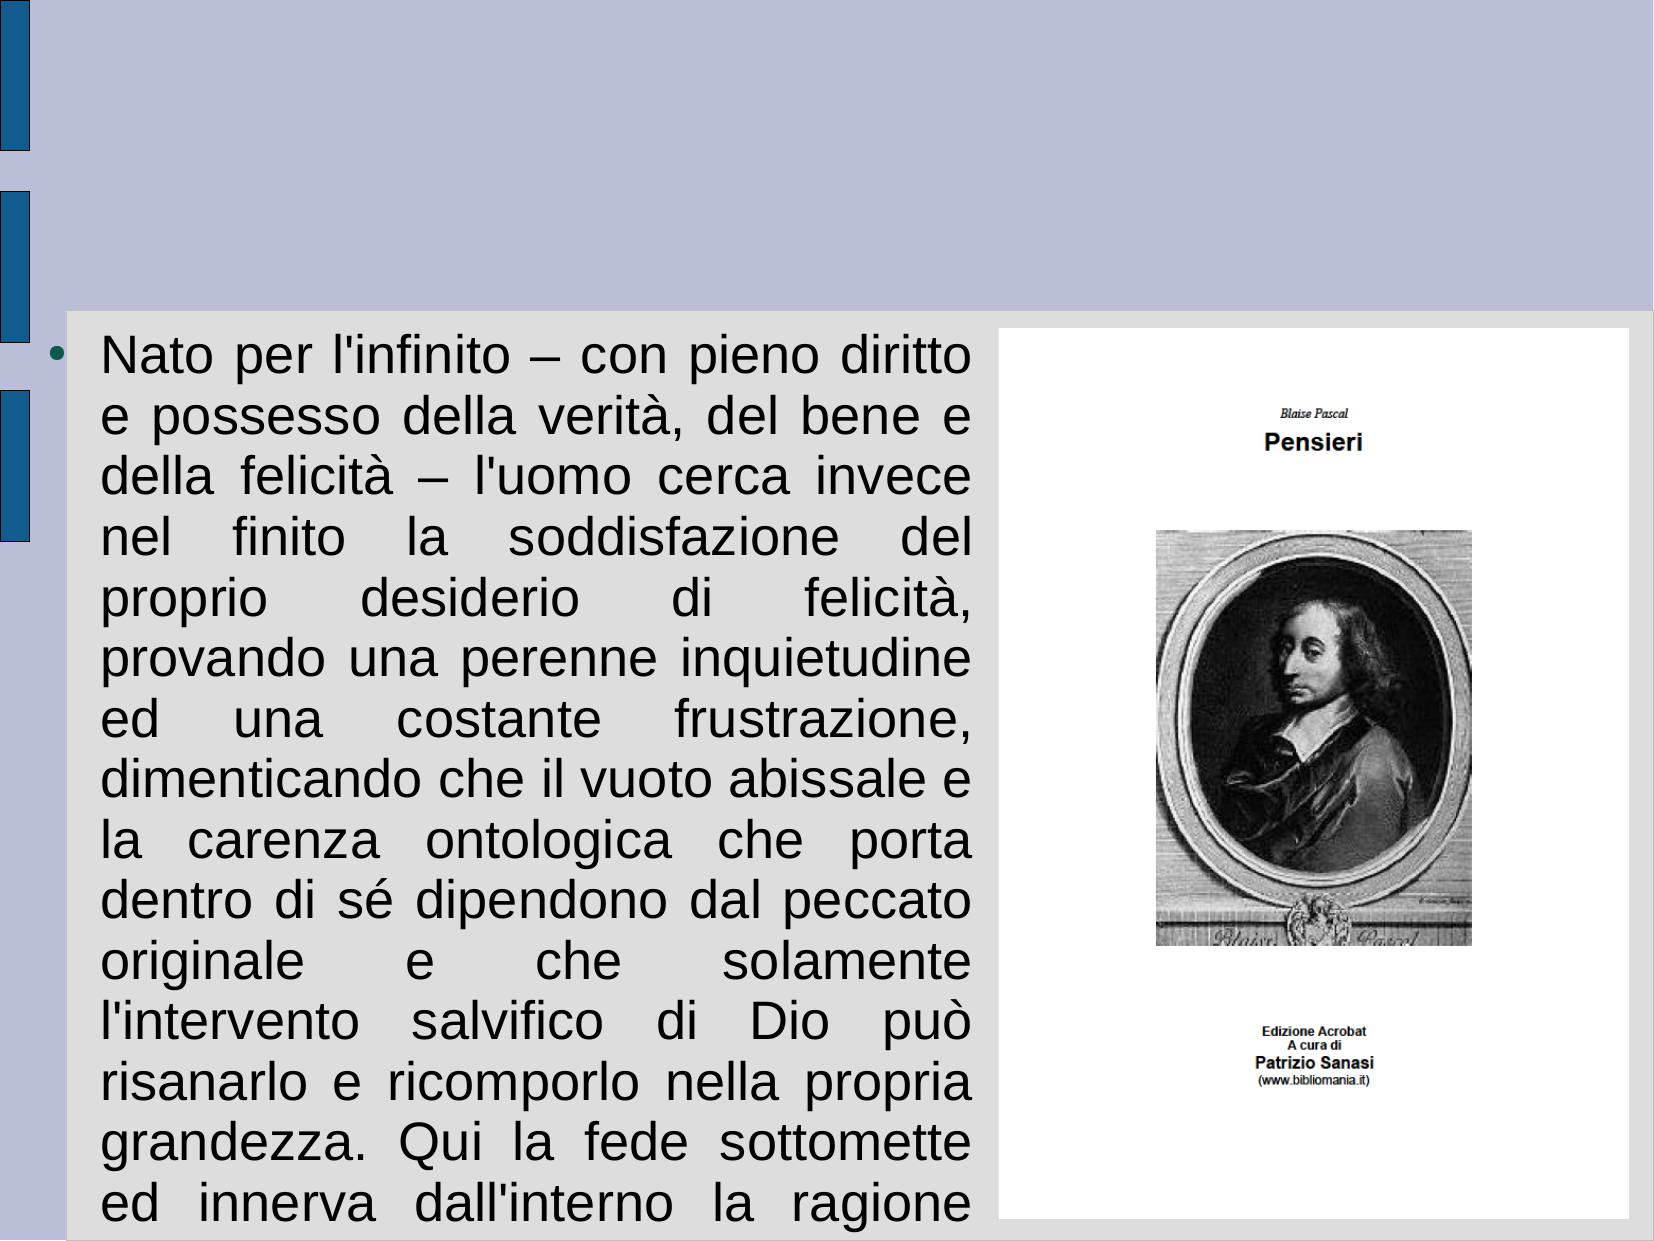

#
Nato per l'infinito – con pieno diritto e possesso della verità, del bene e della felicità – l'uomo cerca invece nel finito la soddisfazione del proprio desiderio di felicità, provando una perenne inquietudine ed una costante frustrazione, dimenticando che il vuoto abissale e la carenza ontologica che porta dentro di sé dipendono dal peccato originale e che solamente l'intervento salvifico di Dio può risanarlo e ricomporlo nella propria grandezza. Qui la fede sottomette ed innerva dall'interno la ragione discorsiva, rendendola viva.